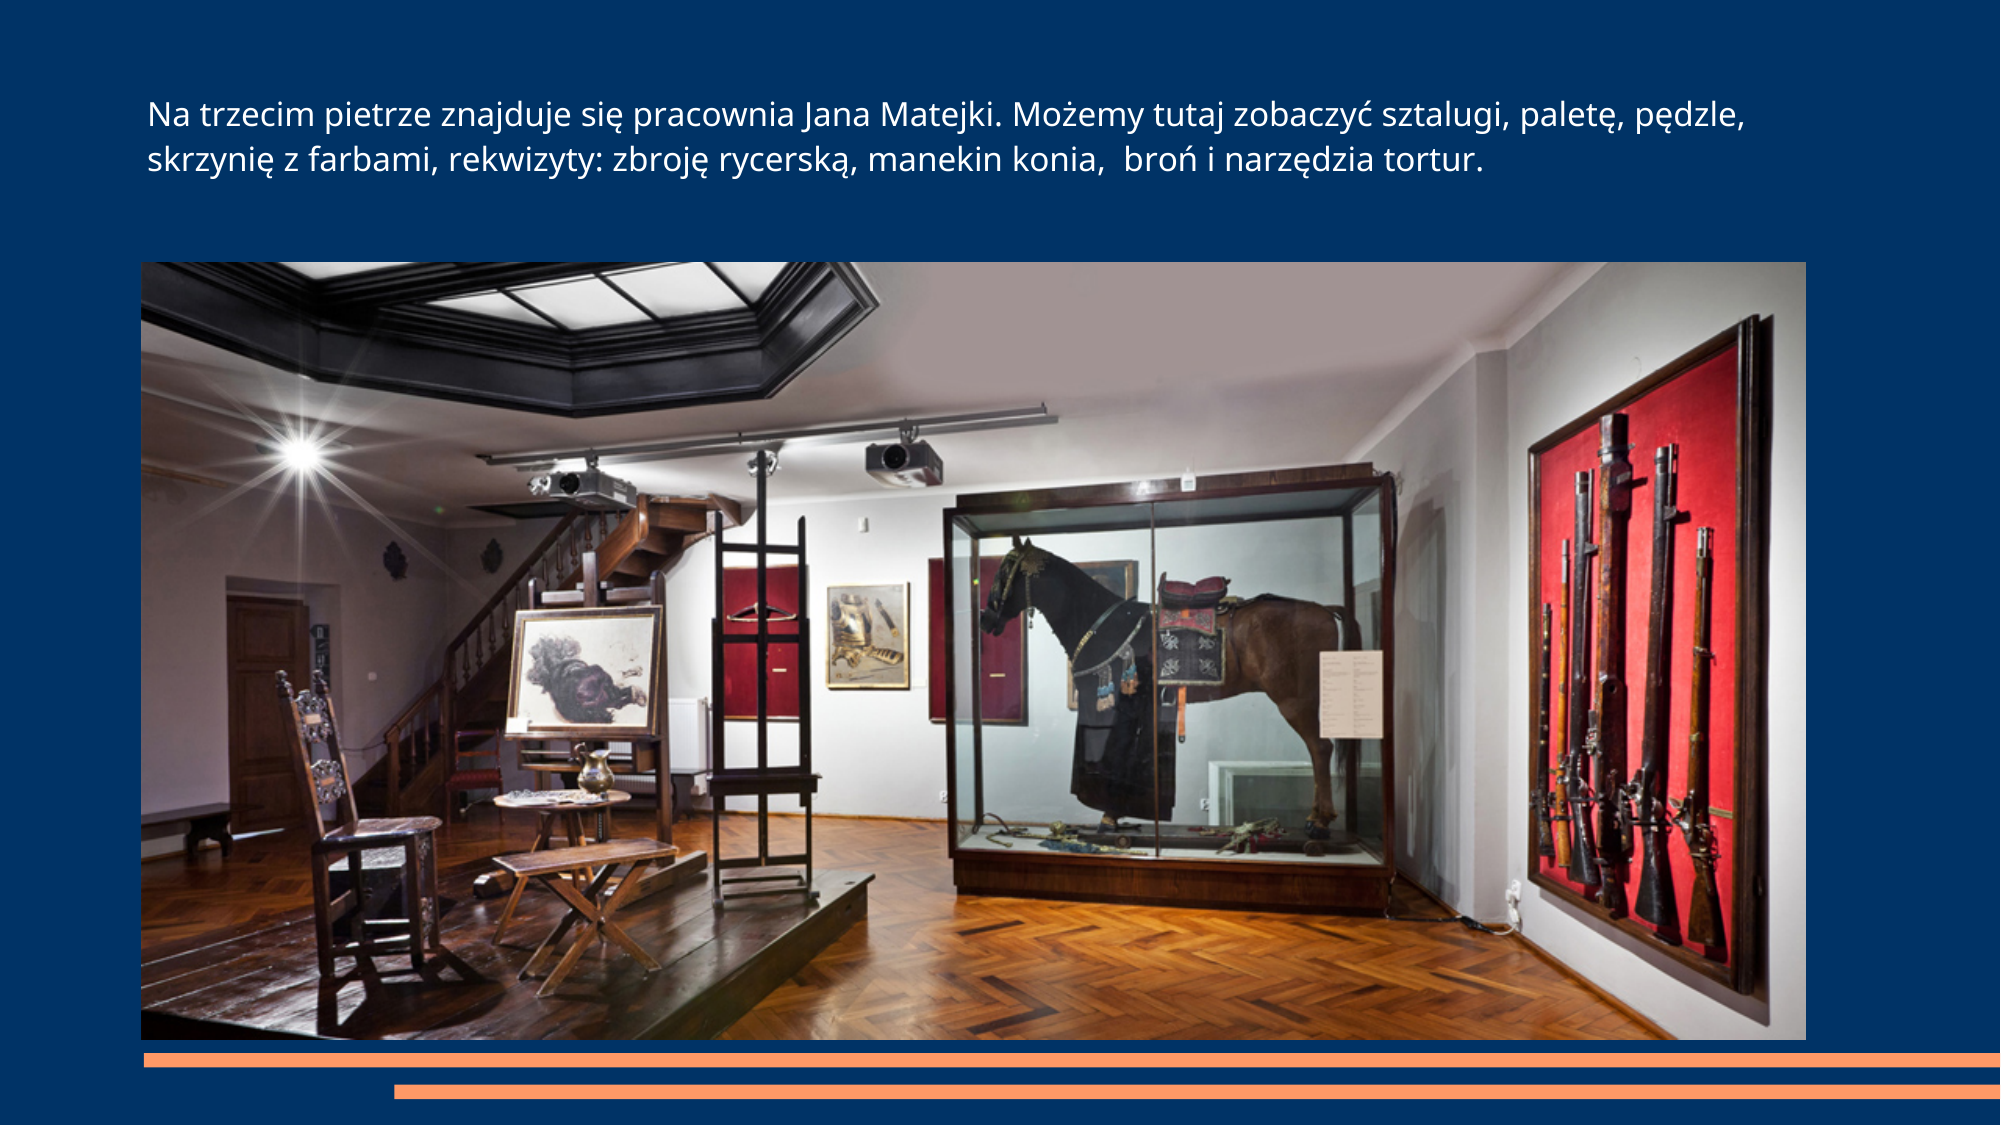

# Na trzecim pietrze znajduje się pracownia Jana Matejki. Możemy tutaj zobaczyć sztalugi, paletę, pędzle, skrzynię z farbami, rekwizyty: zbroję rycerską, manekin konia, broń i narzędzia tortur.